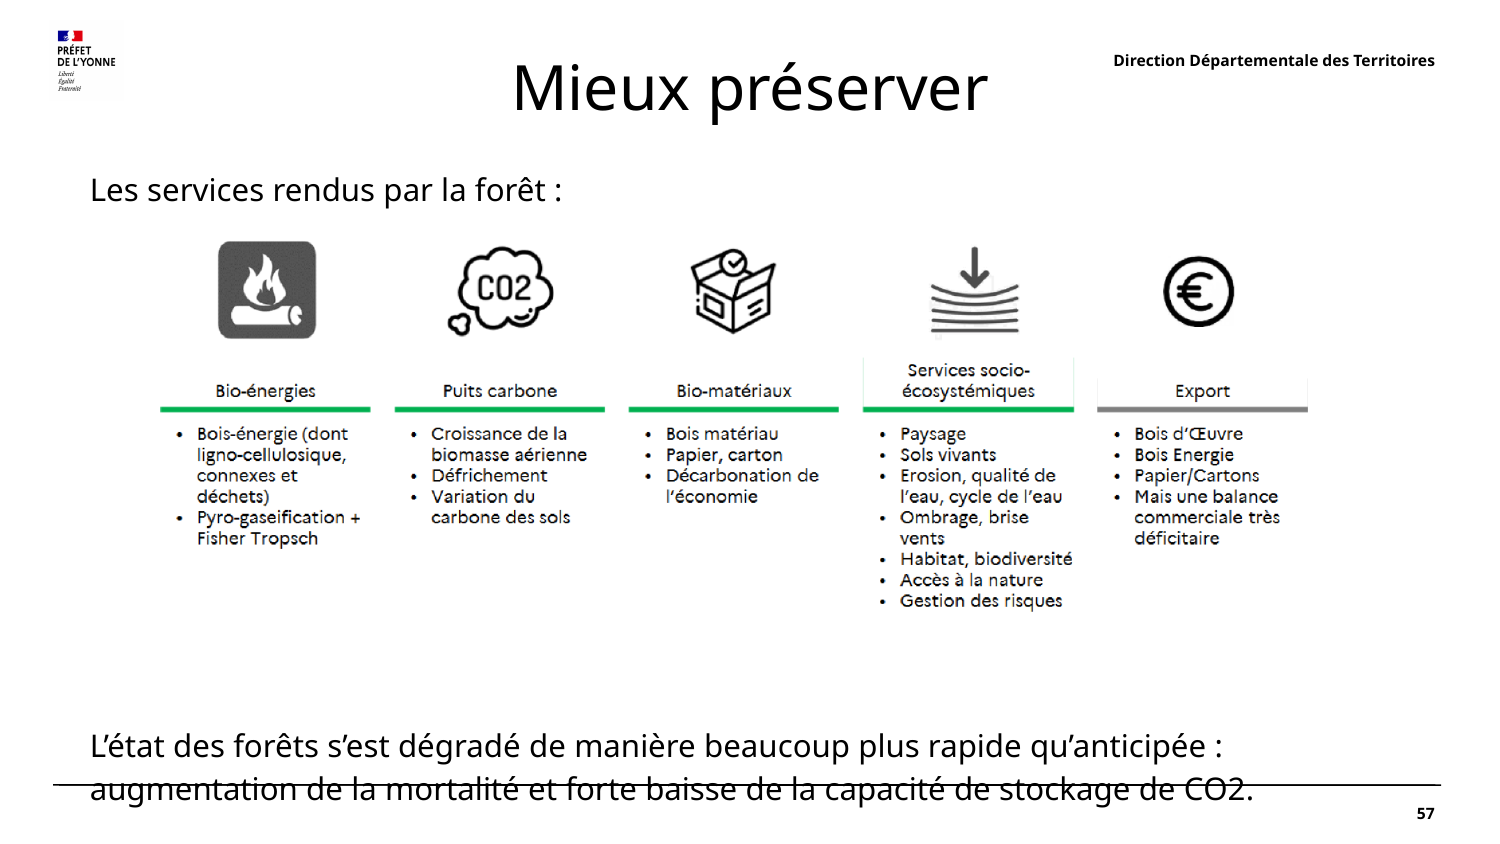

# Mieux préserver
Direction Départementale des Territoires
Les services rendus par la forêt :
L’état des forêts s’est dégradé de manière beaucoup plus rapide qu’anticipée :
augmentation de la mortalité et forte baisse de la capacité de stockage de CO2.
57